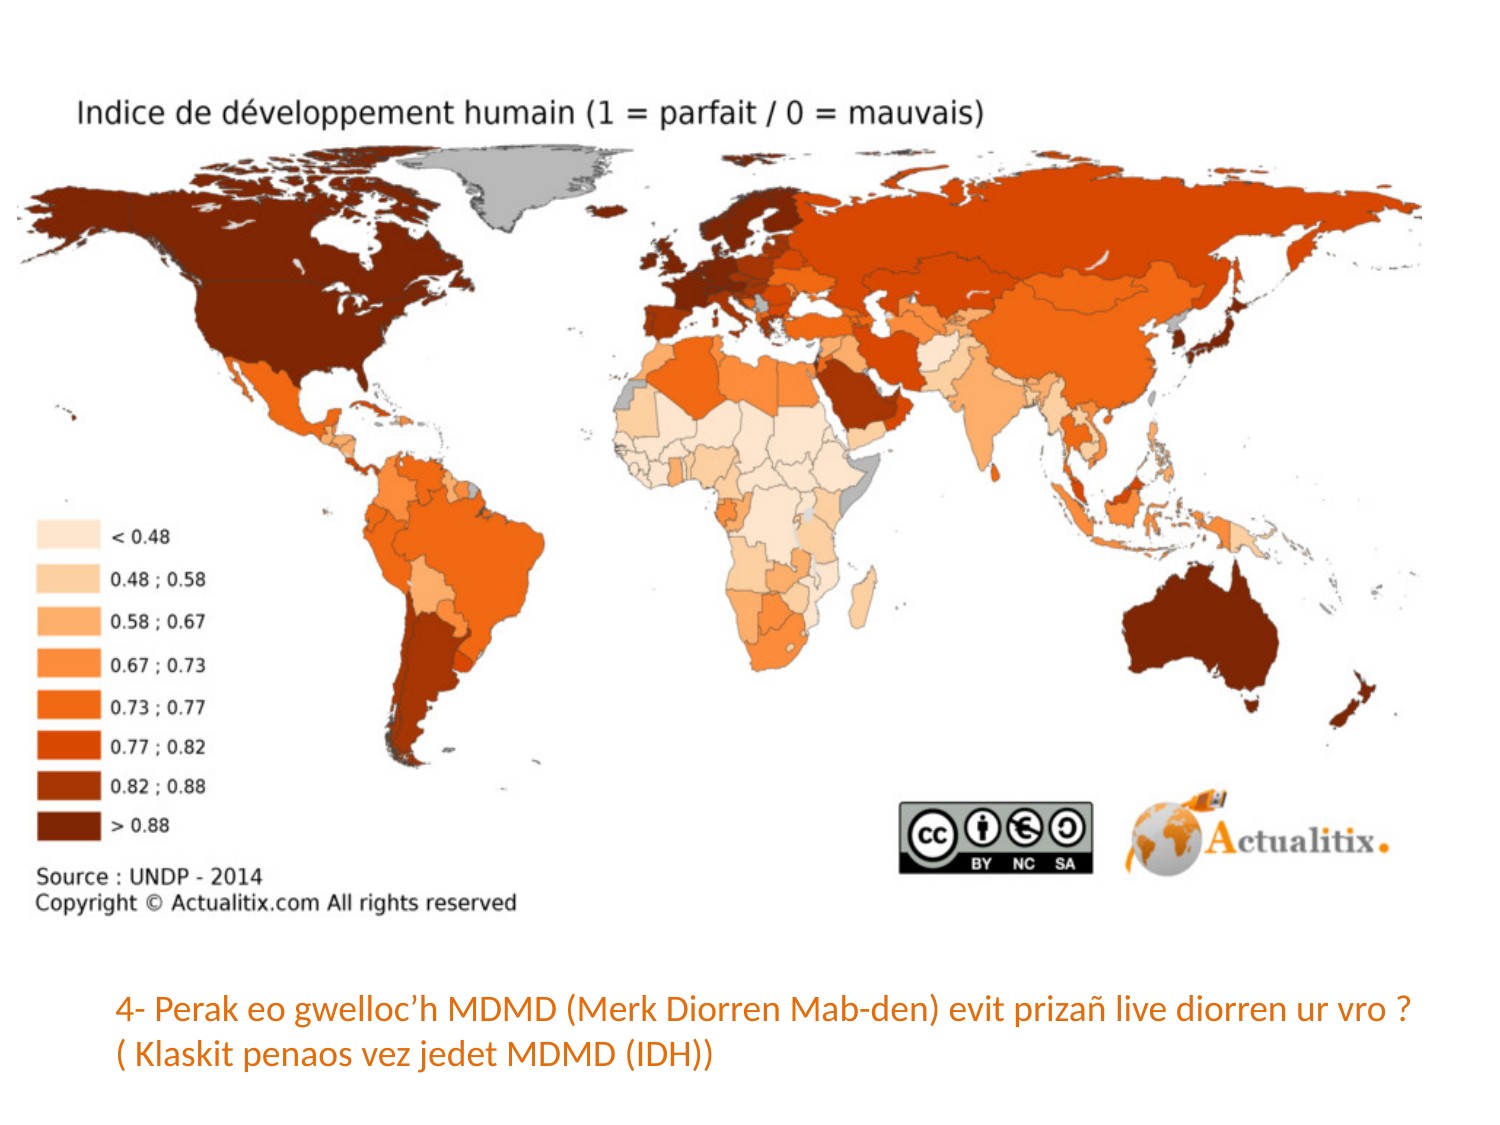

4- Perak eo gwelloc’h MDMD (Merk Diorren Mab-den) evit prizañ live diorren ur vro ?
( Klaskit penaos vez jedet MDMD (IDH))